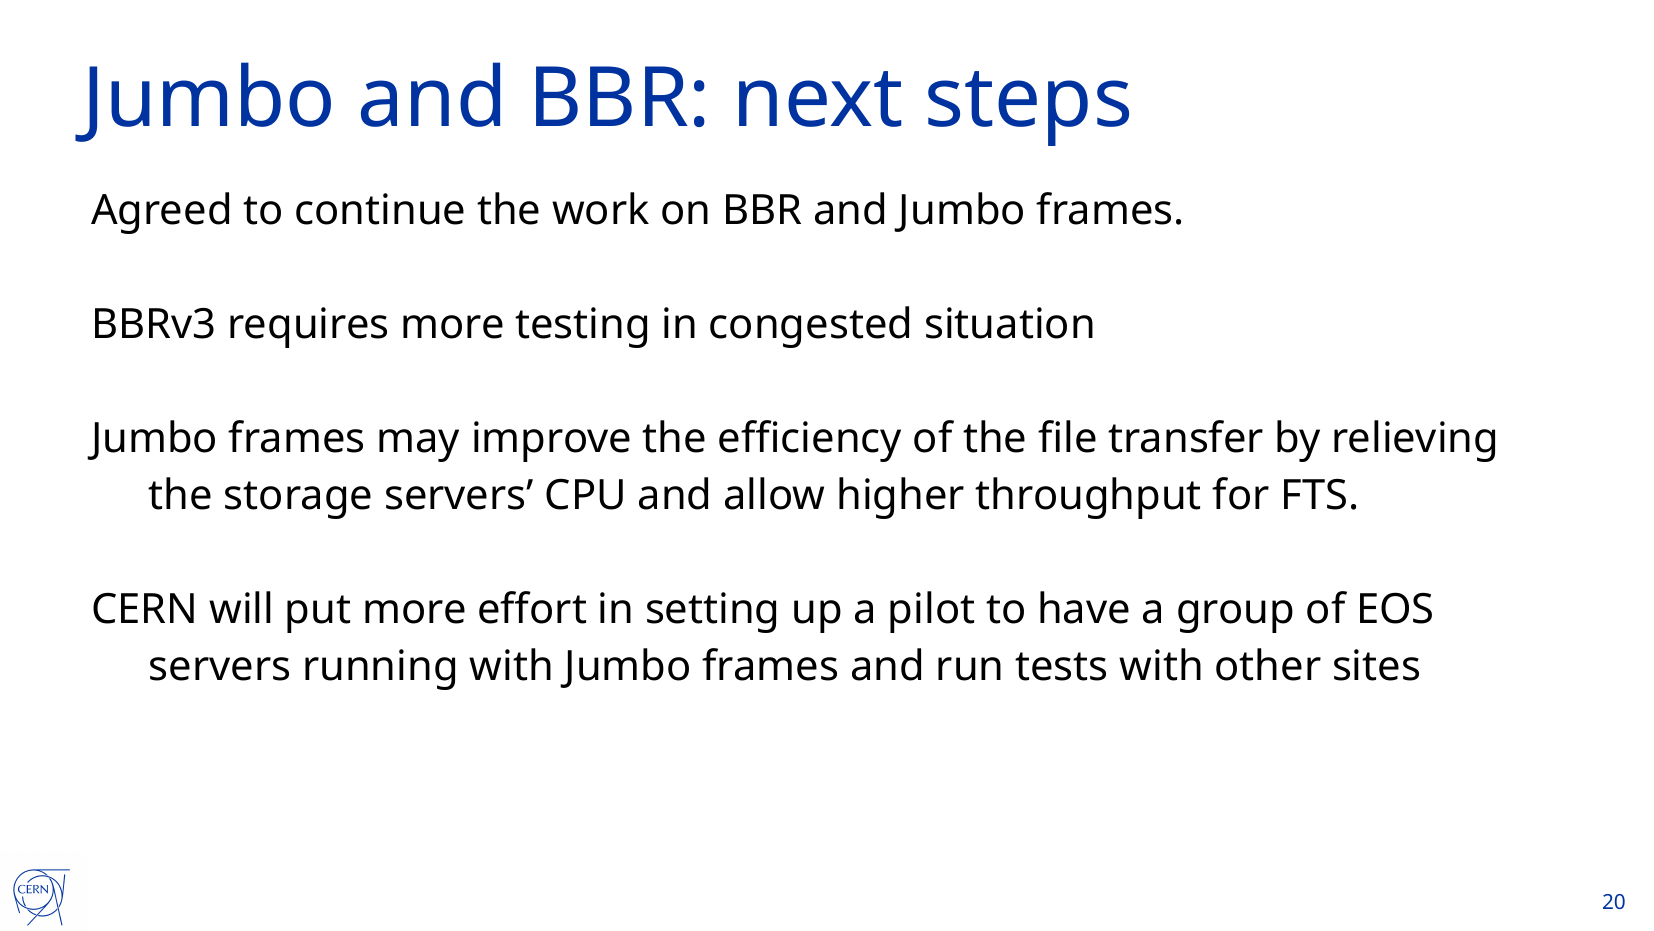

# Jumbo and BBR: next steps
Agreed to continue the work on BBR and Jumbo frames.
BBRv3 requires more testing in congested situation
Jumbo frames may improve the efficiency of the file transfer by relieving the storage servers’ CPU and allow higher throughput for FTS.
CERN will put more effort in setting up a pilot to have a group of EOS servers running with Jumbo frames and run tests with other sites
20